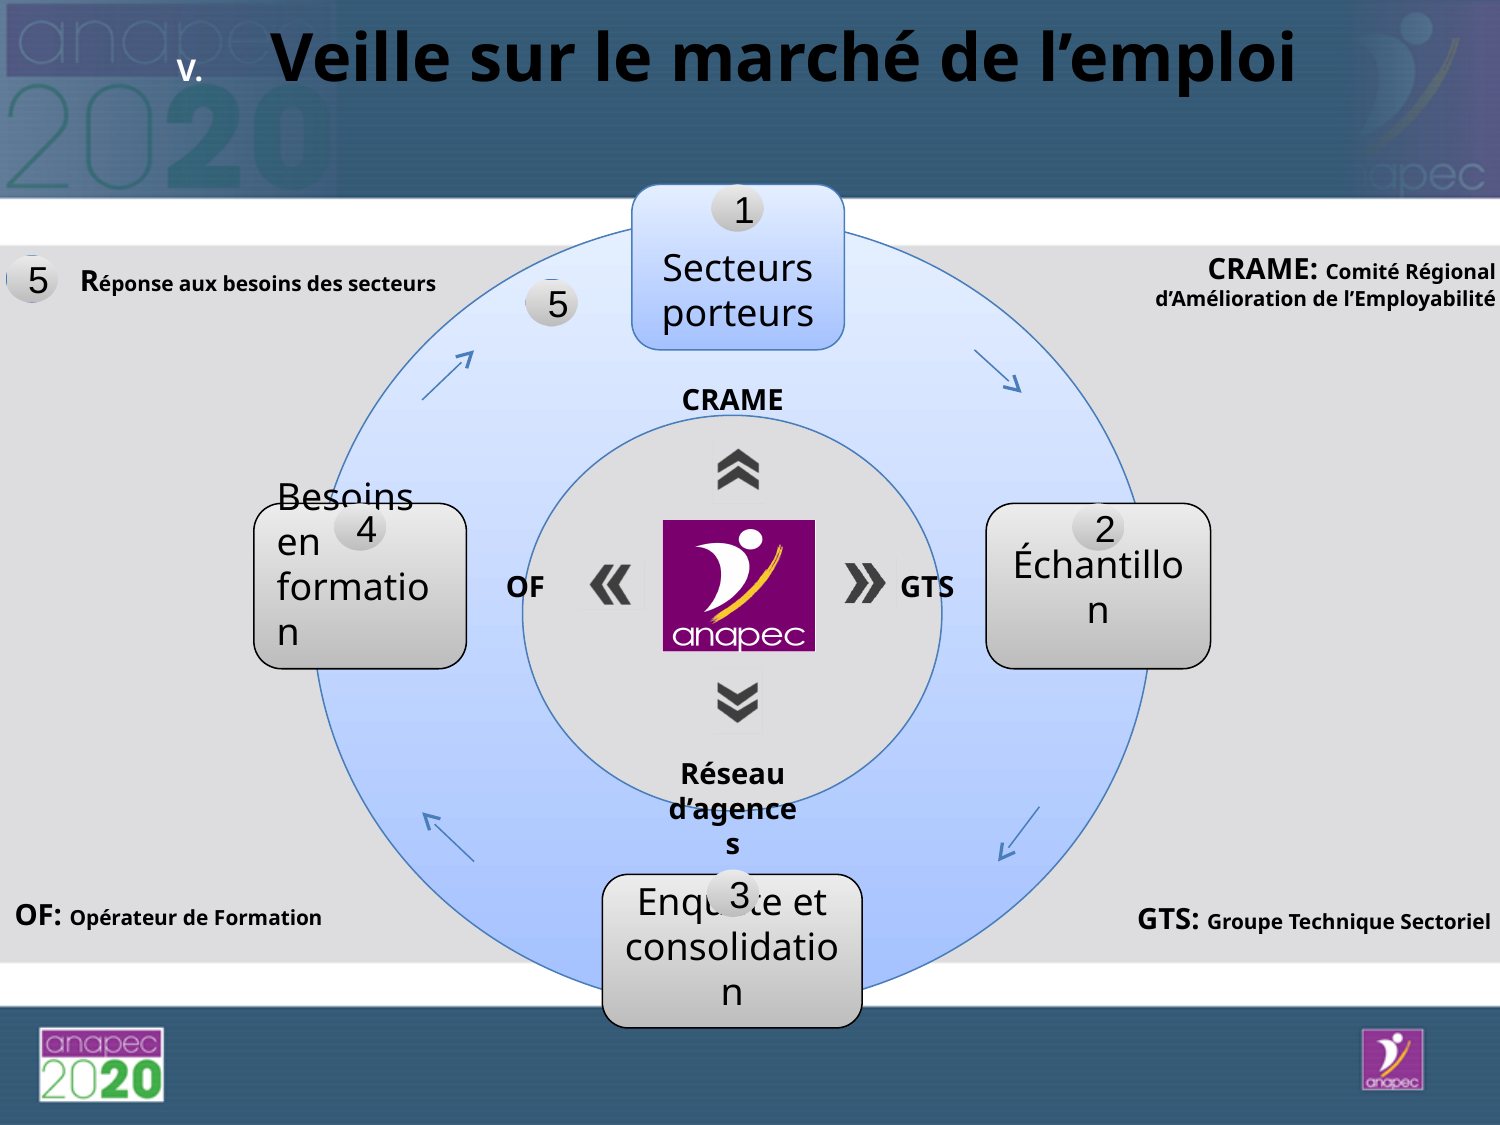

Veille sur le marché de l’emploi
Secteurs porteurs
1
CRAME: Comité Régional d’Amélioration de l’Employabilité
5
Réponse aux besoins des secteurs
5
CRAME
Besoins en formation
4
Échantillon
2
OF
GTS
Réseau d’agences
3
Enquête et consolidation
OF: Opérateur de Formation
GTS: Groupe Technique Sectoriel